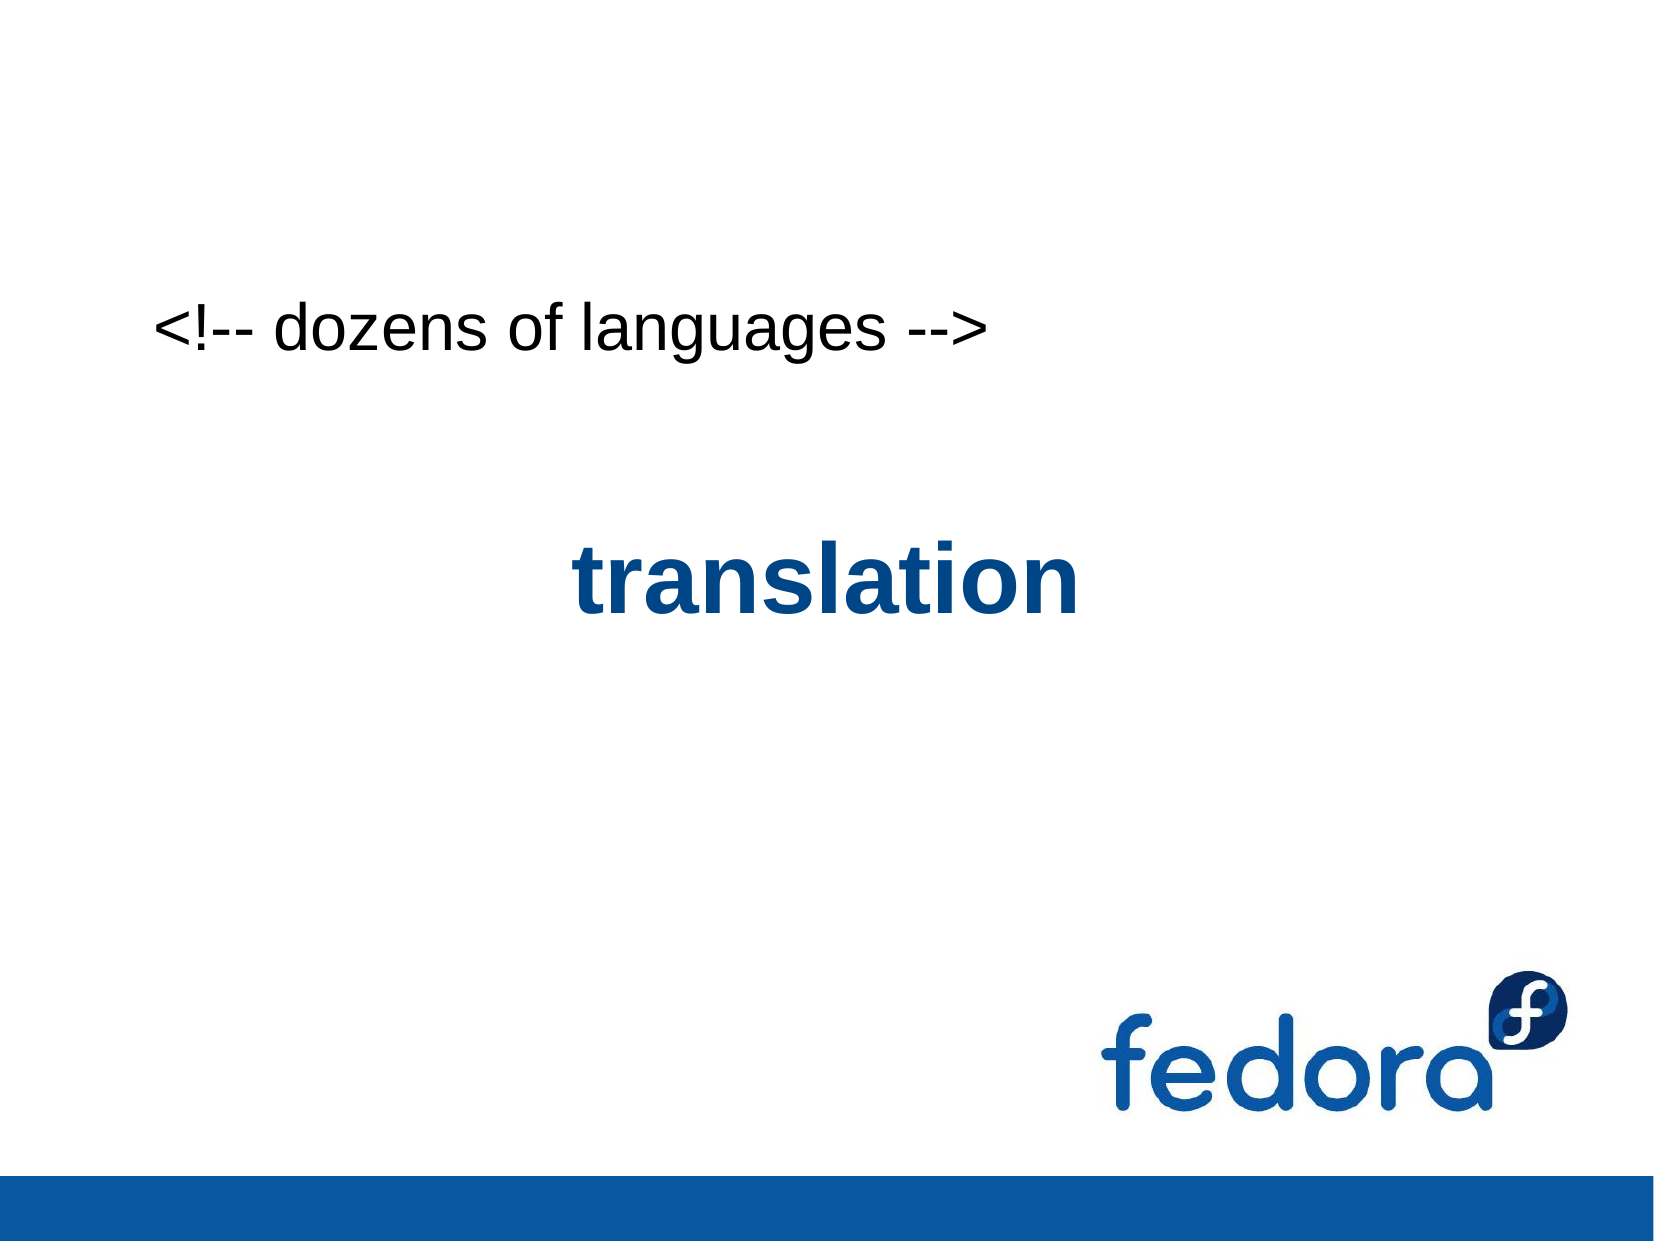

# translation
<!-- dozens of languages -->